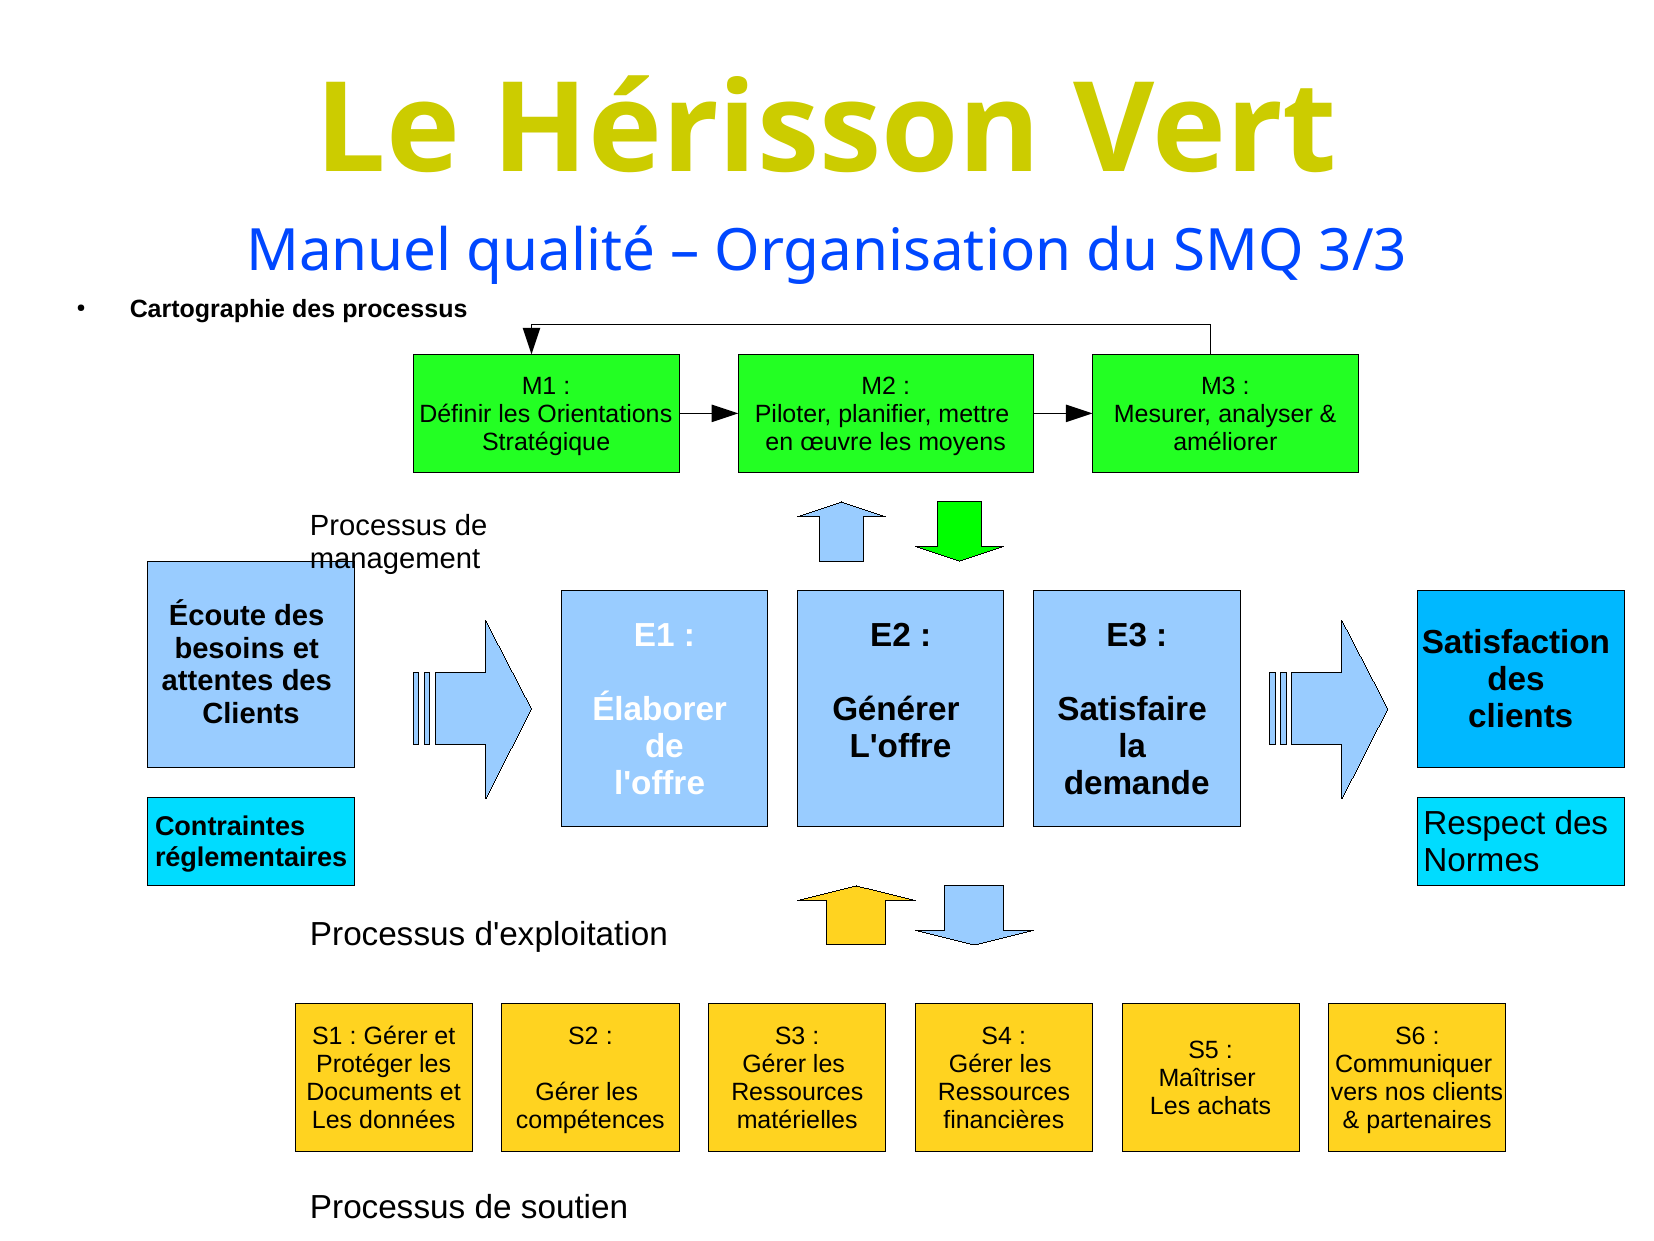

# Le Hérisson Vert Manuel qualité – Organisation du SMQ 3/3
Cartographie des processus
M1 :
Définir les Orientations
Stratégique
M2 :
Piloter, planifier, mettre
en œuvre les moyens
M3 :
Mesurer, analyser &
améliorer
Processus de management
Écoute des
besoins et
attentes des
Clients
E1 :
Élaborer
de
l'offre
E2 :
Générer
L'offre
E3 :
Satisfaire
la
demande
Satisfaction
des
clients
Contraintes
réglementaires
Respect des
Normes
Processus d'exploitation
S1 : Gérer et
Protéger les
Documents et
Les données
S2 :
Gérer les
compétences
S3 :
Gérer les
Ressources
matérielles
S4 :
Gérer les
Ressources
financières
S5 :
Maîtriser
Les achats
S6 :
Communiquer
vers nos clients
& partenaires
Processus de soutien